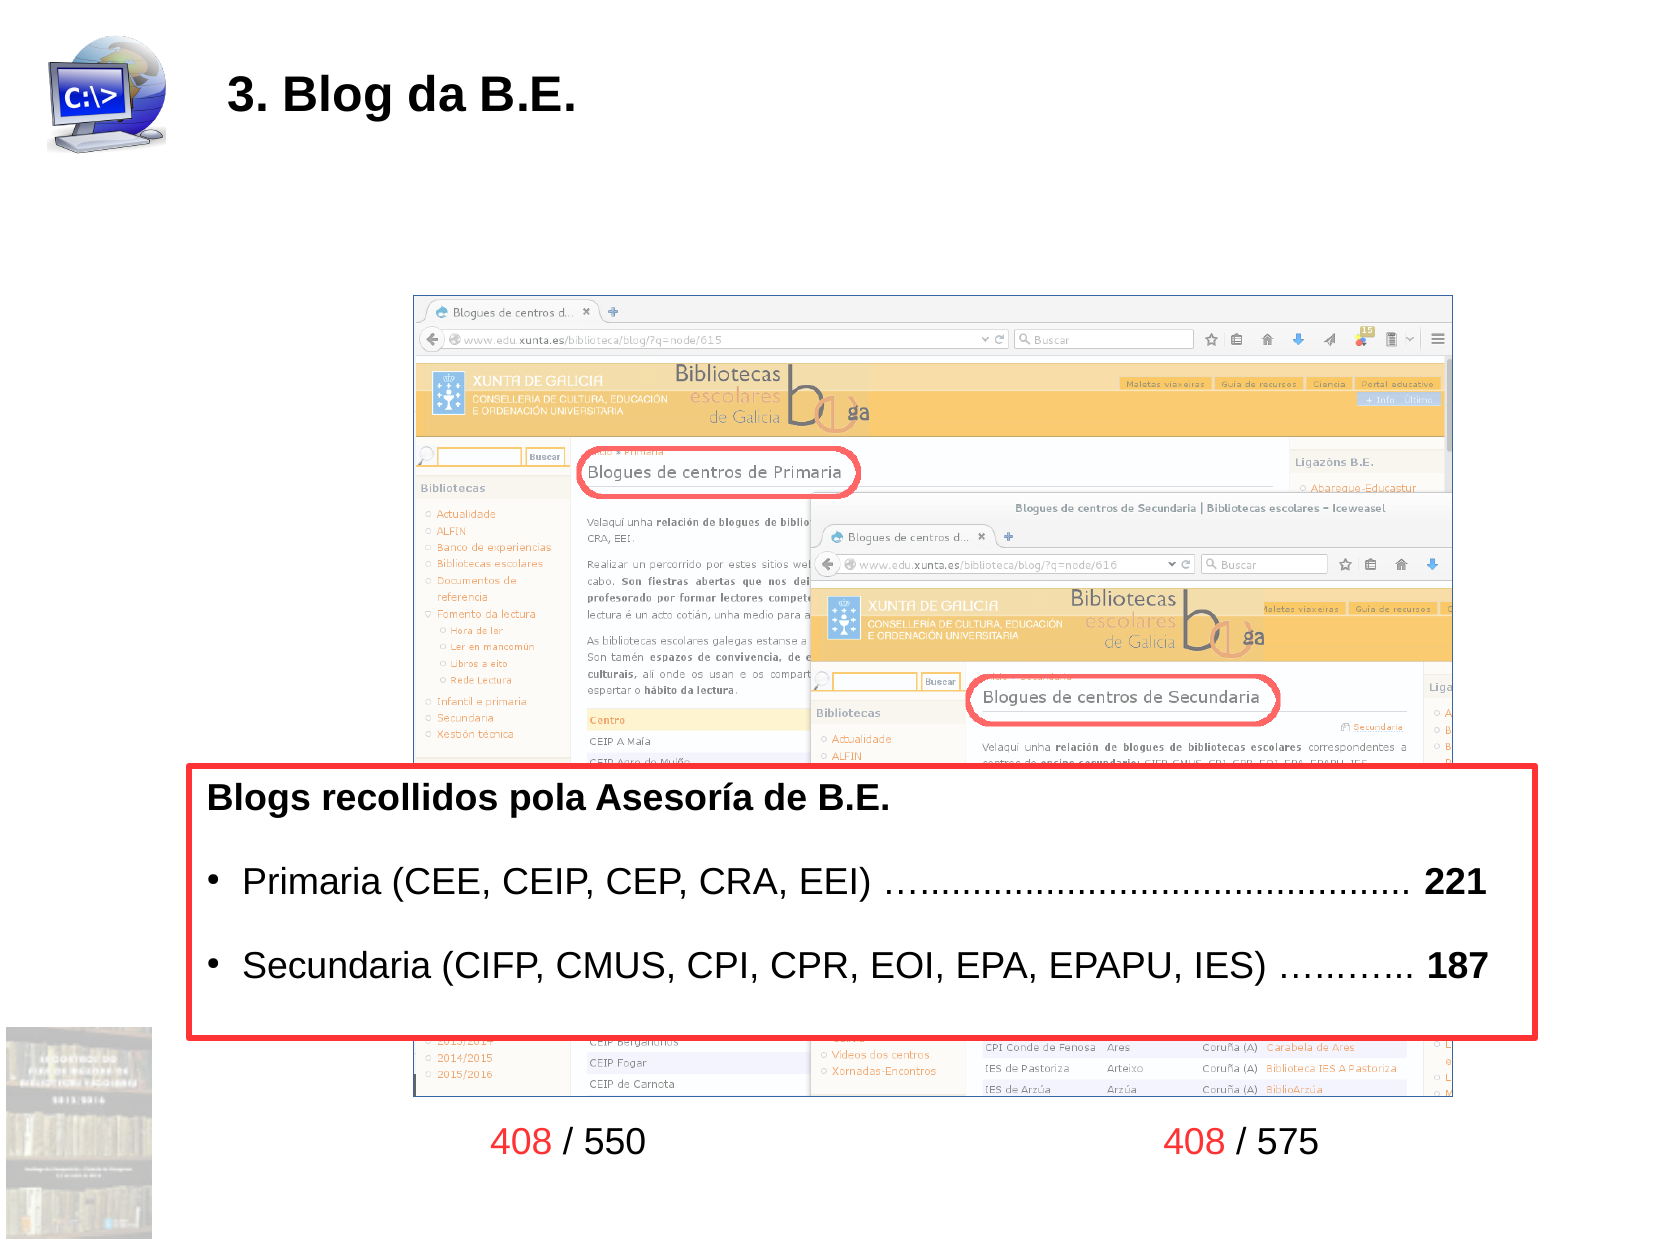

3. Blog da B.E.
Blogs recollidos pola Asesoría de B.E.
Primaria (CEE, CEIP, CEP, CRA, EEI) …............................................... 221
Secundaria (CIFP, CMUS, CPI, CPR, EOI, EPA, EPAPU, IES) …...…... 187
408 / 550
408 / 575